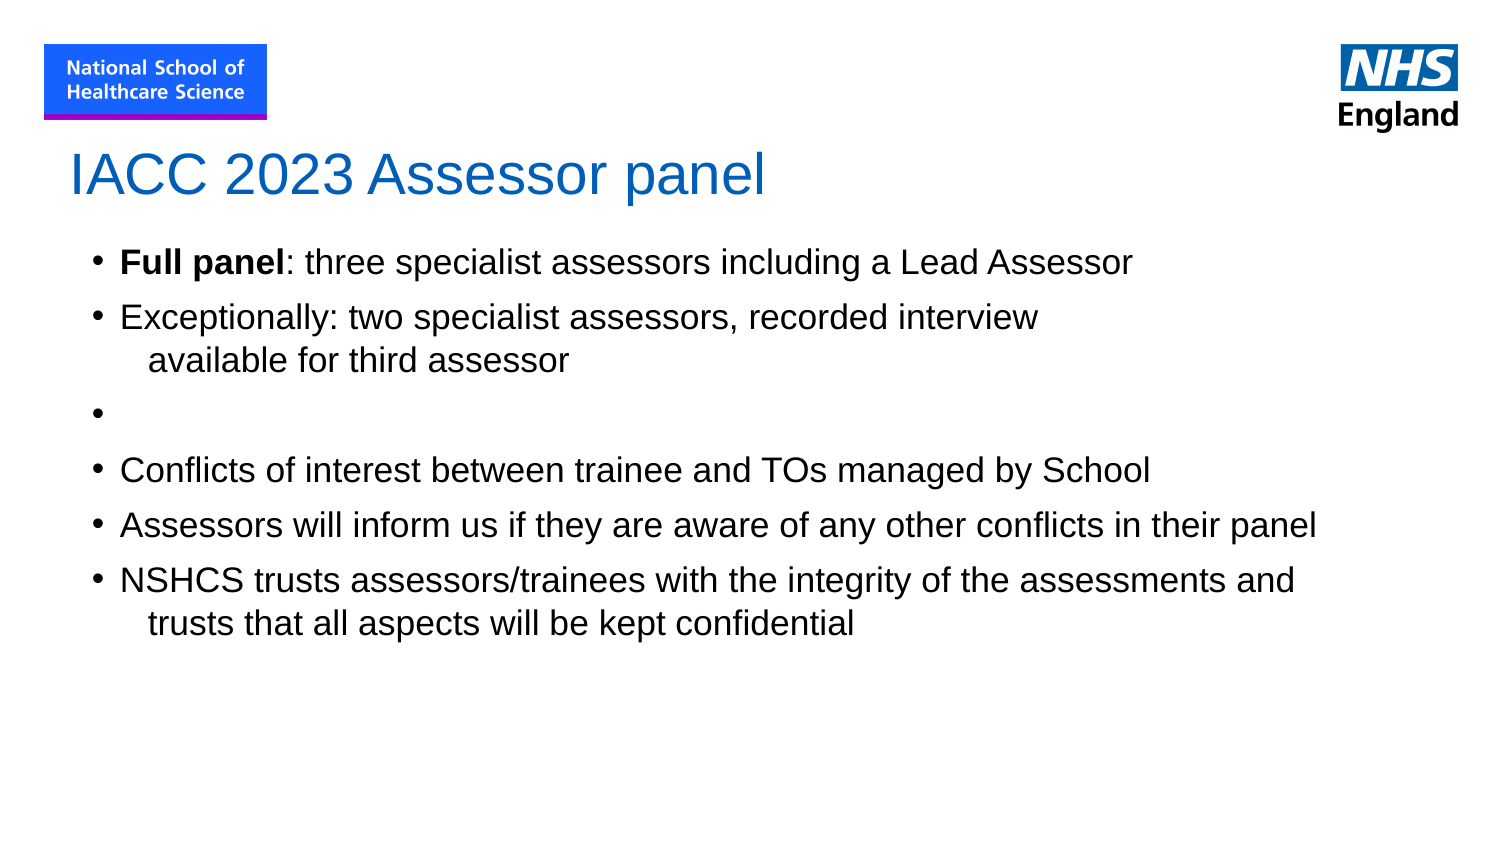

# IACC 2023 Assessor panel
Full panel: three specialist assessors including a Lead Assessor
Exceptionally: two specialist assessors, recorded interview available for third assessor
Conflicts of interest between trainee and TOs managed by School
Assessors will inform us if they are aware of any other conflicts in their panel
NSHCS trusts assessors/trainees with the integrity of the assessments and trusts that all aspects will be kept confidential